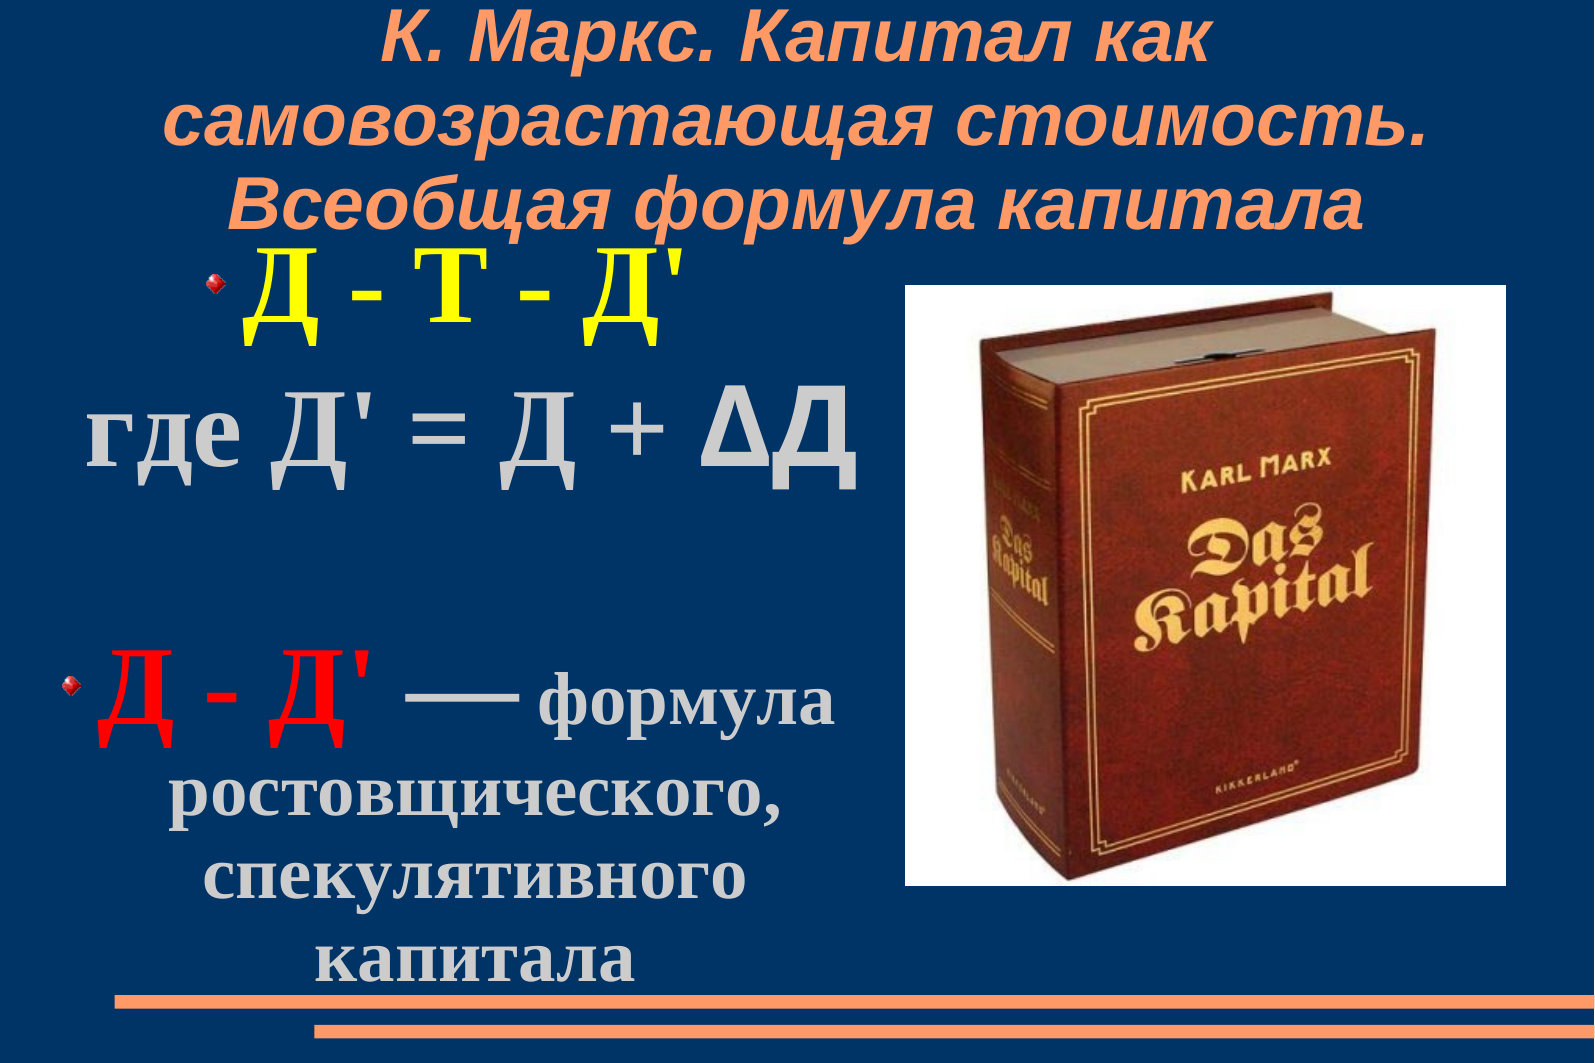

# К. Маркс. Капитал как самовозрастающая стоимость. Всеобщая формула капитала
Д - Т - Д'
 где Д' = Д + ΔД
Д - Д' — формула ростовщического, спекулятивного капитала